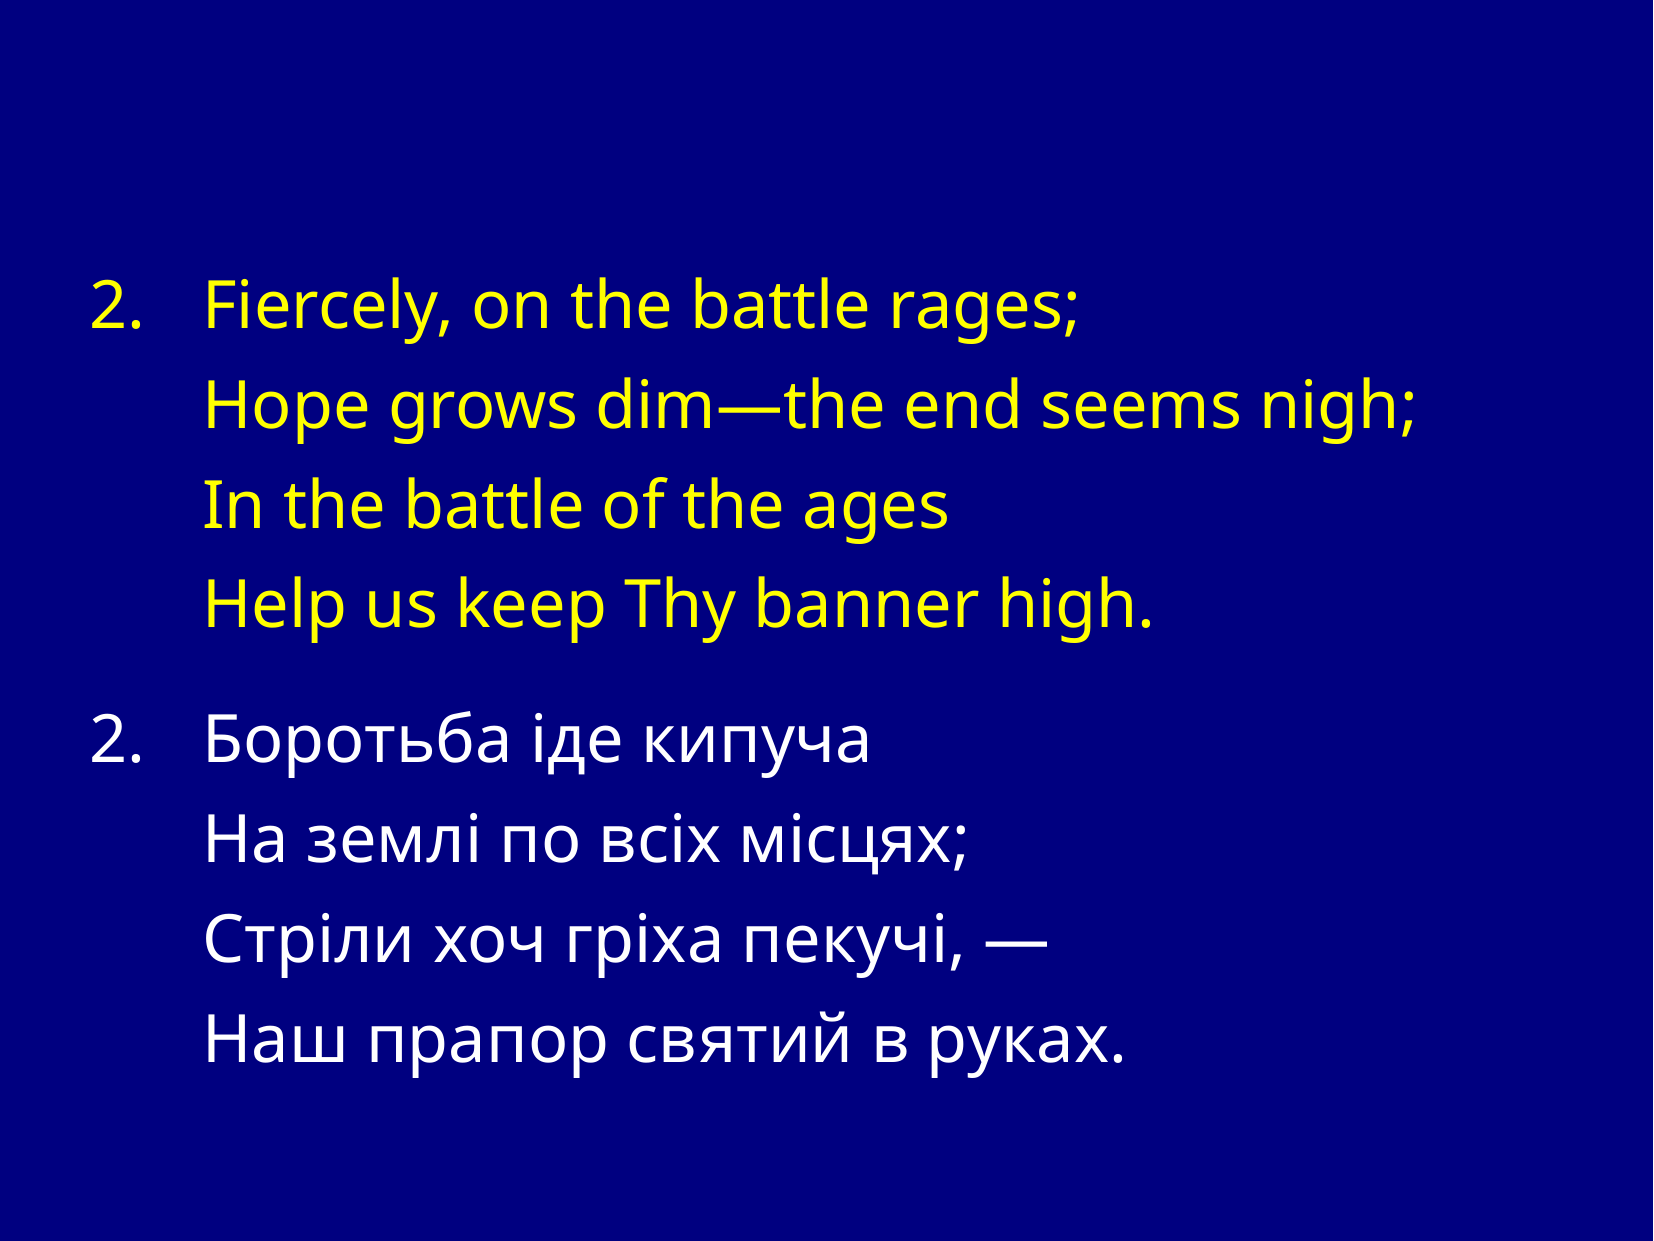

2.	Fiercely, on the battle rages;
	Hope grows dim—the end seems nigh;
	In the battle of the ages
	Help us keep Thy banner high.
2.	Боротьба іде кипуча
	На землі по всіх місцях;
	Стріли хоч гріха пекучі, ―
	Наш прапор святий в руках.